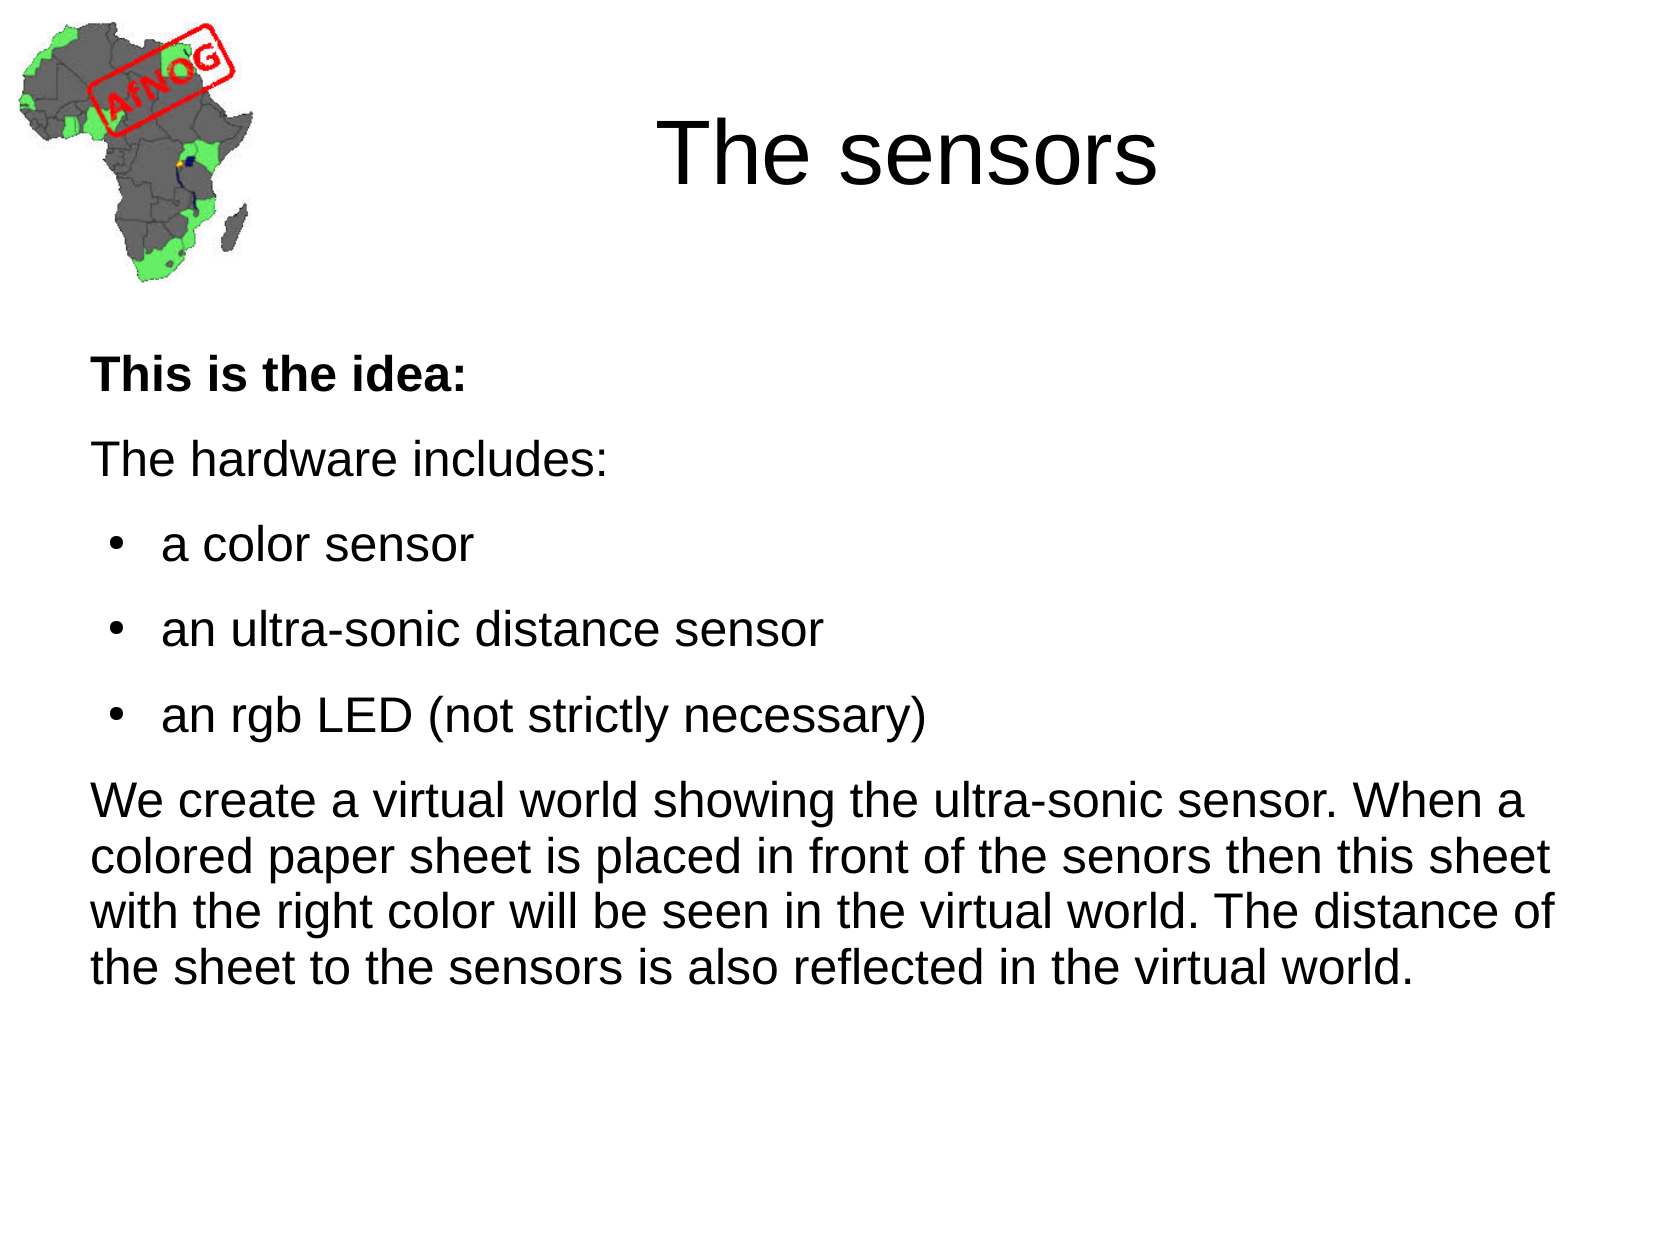

# The sensors
This is the idea:
The hardware includes:
a color sensor
an ultra-sonic distance sensor
an rgb LED (not strictly necessary)
We create a virtual world showing the ultra-sonic sensor. When a colored paper sheet is placed in front of the senors then this sheet with the right color will be seen in the virtual world. The distance of the sheet to the sensors is also reflected in the virtual world.